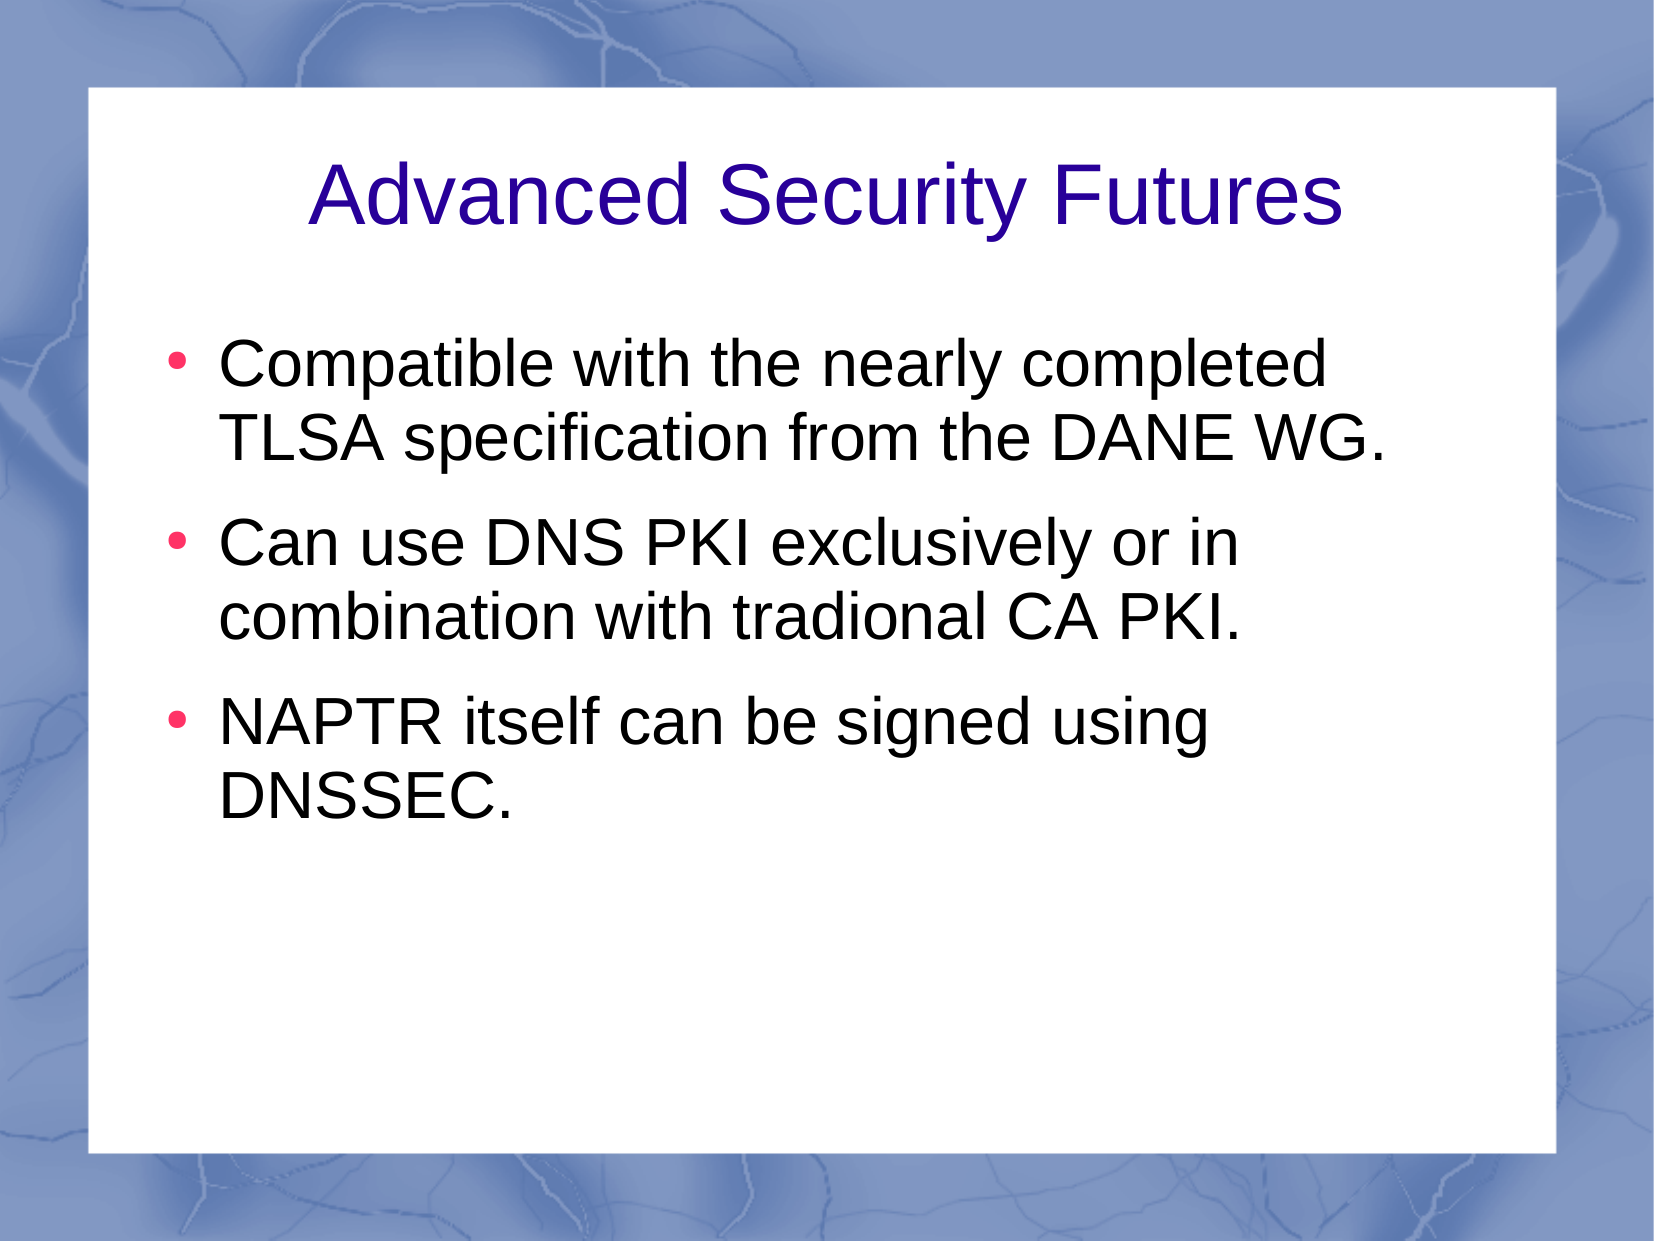

# Advanced Security Futures
Compatible with the nearly completed TLSA specification from the DANE WG.
Can use DNS PKI exclusively or in combination with tradional CA PKI.
NAPTR itself can be signed using DNSSEC.